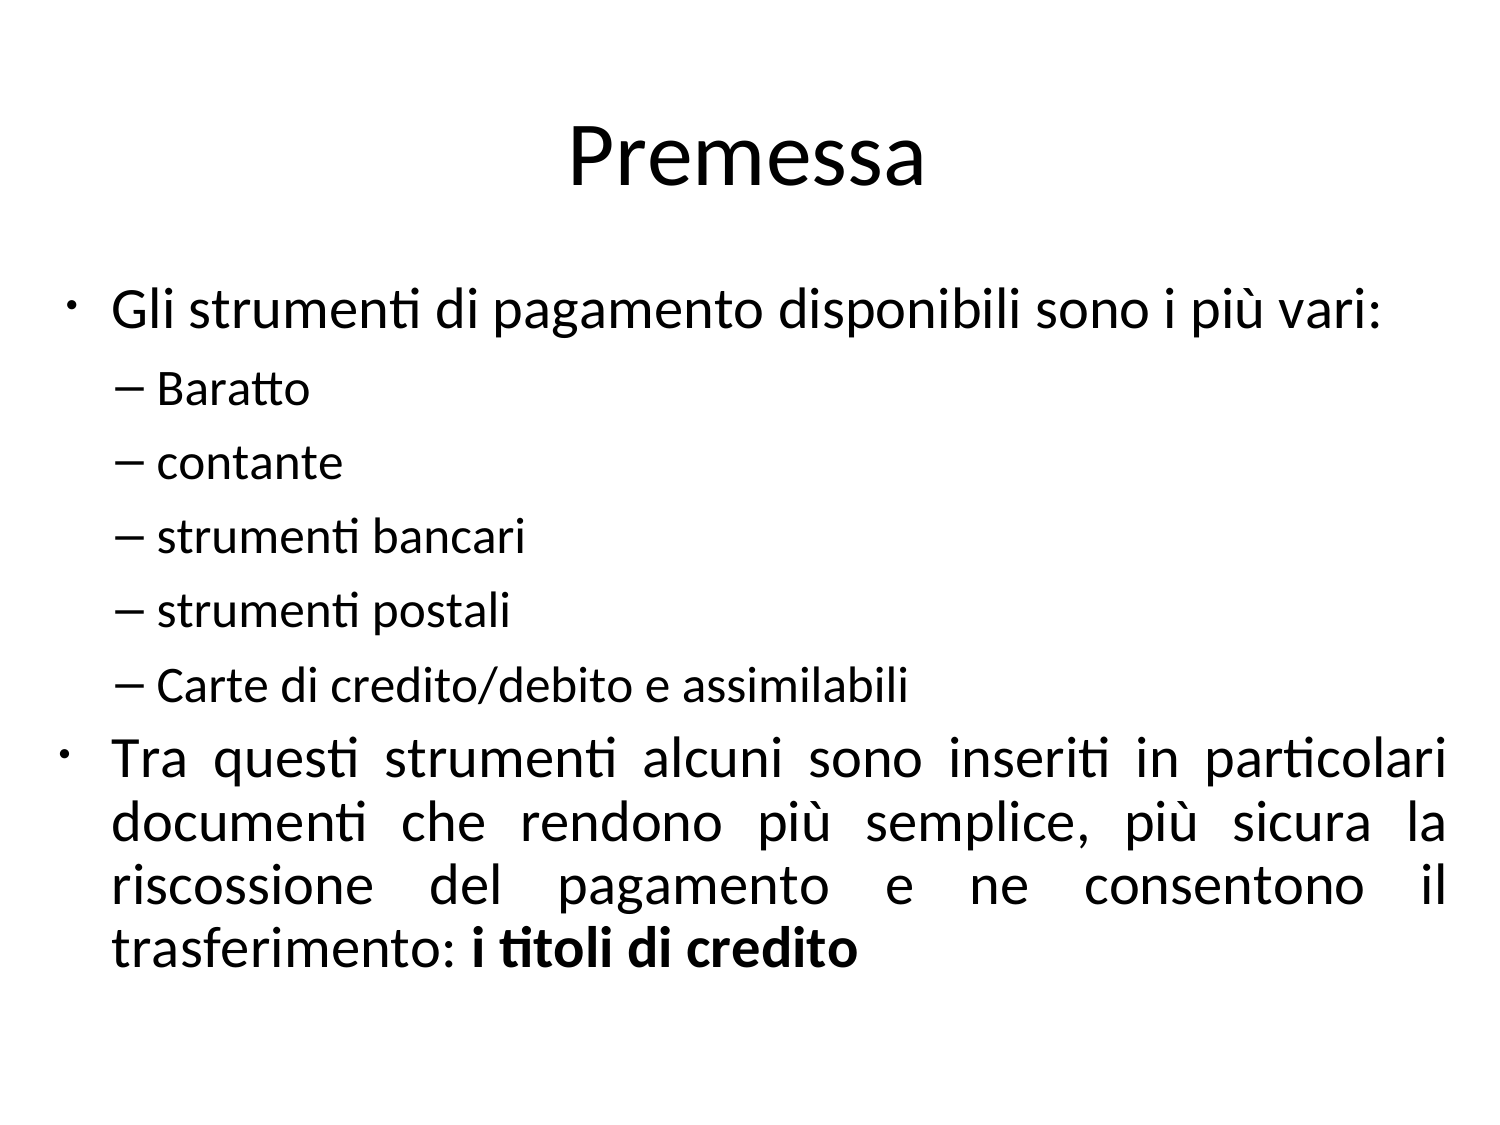

# Premessa
Gli strumenti di pagamento disponibili sono i più vari:
Baratto
contante
strumenti bancari
strumenti postali
Carte di credito/debito e assimilabili
Tra questi strumenti alcuni sono inseriti in particolari documenti che rendono più semplice, più sicura la riscossione del pagamento e ne consentono il trasferimento: i titoli di credito